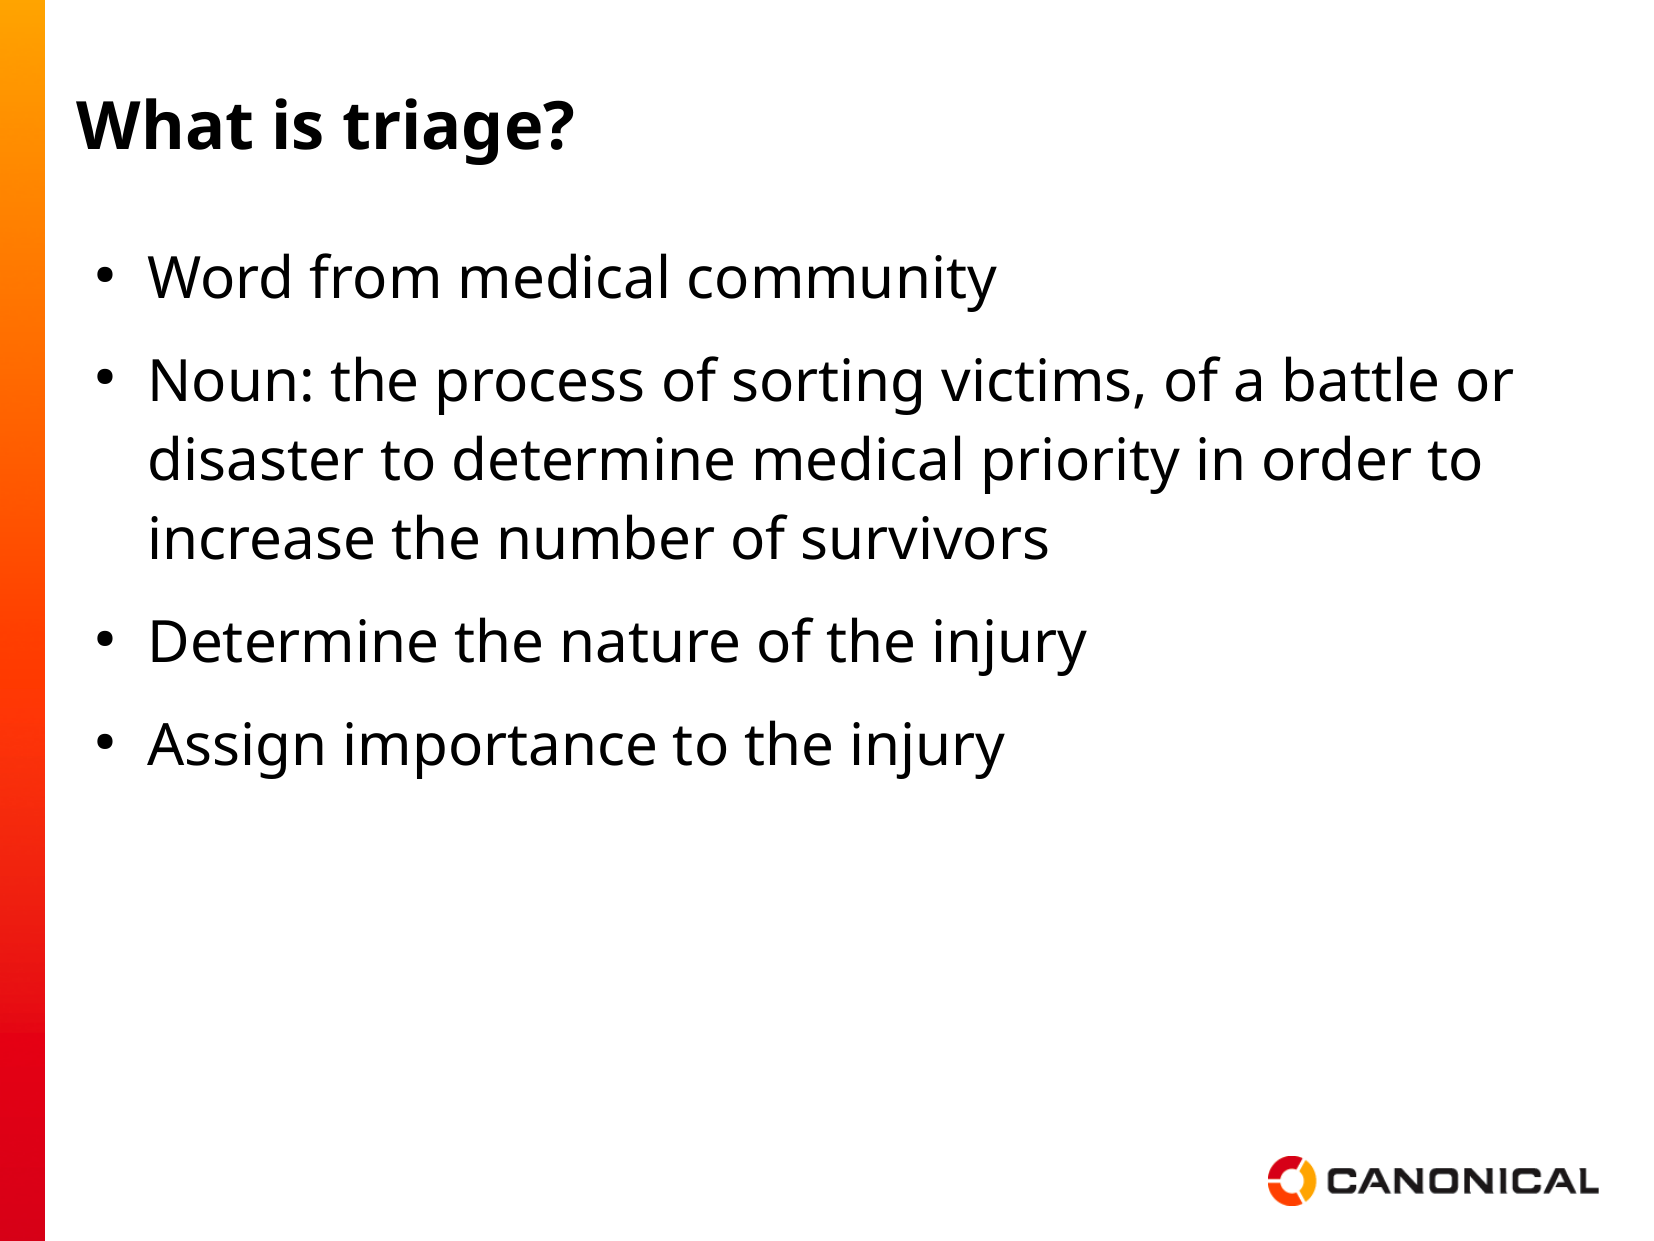

# What is triage?
Word from medical community
Noun: the process of sorting victims, of a battle or disaster to determine medical priority in order to increase the number of survivors
Determine the nature of the injury
Assign importance to the injury